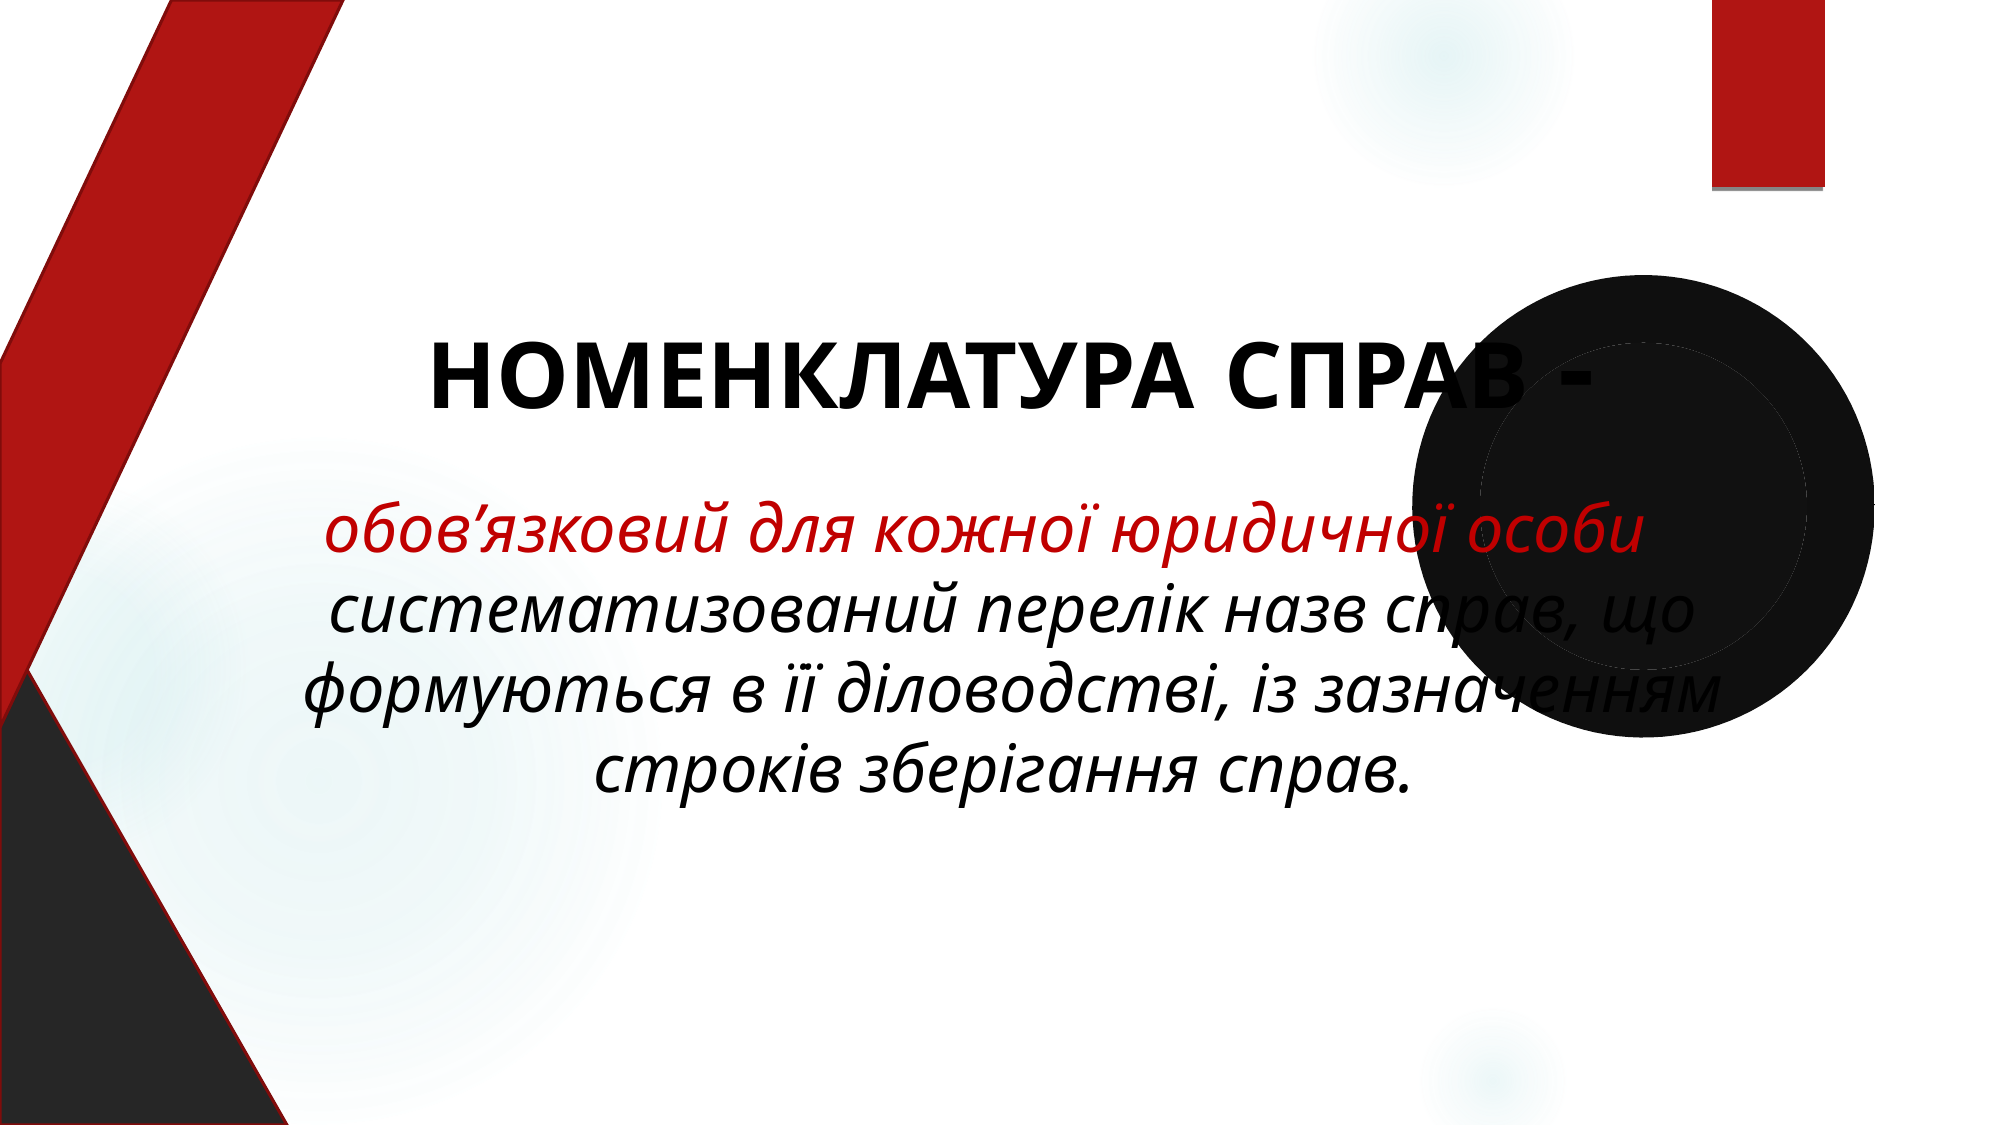

# НОМЕНКЛАТУРА СПРАВ -
обов’язковий для кожної юридичної особи систематизований перелік назв справ, що формуються в її діловодстві, із зазначенням строків зберігання справ.